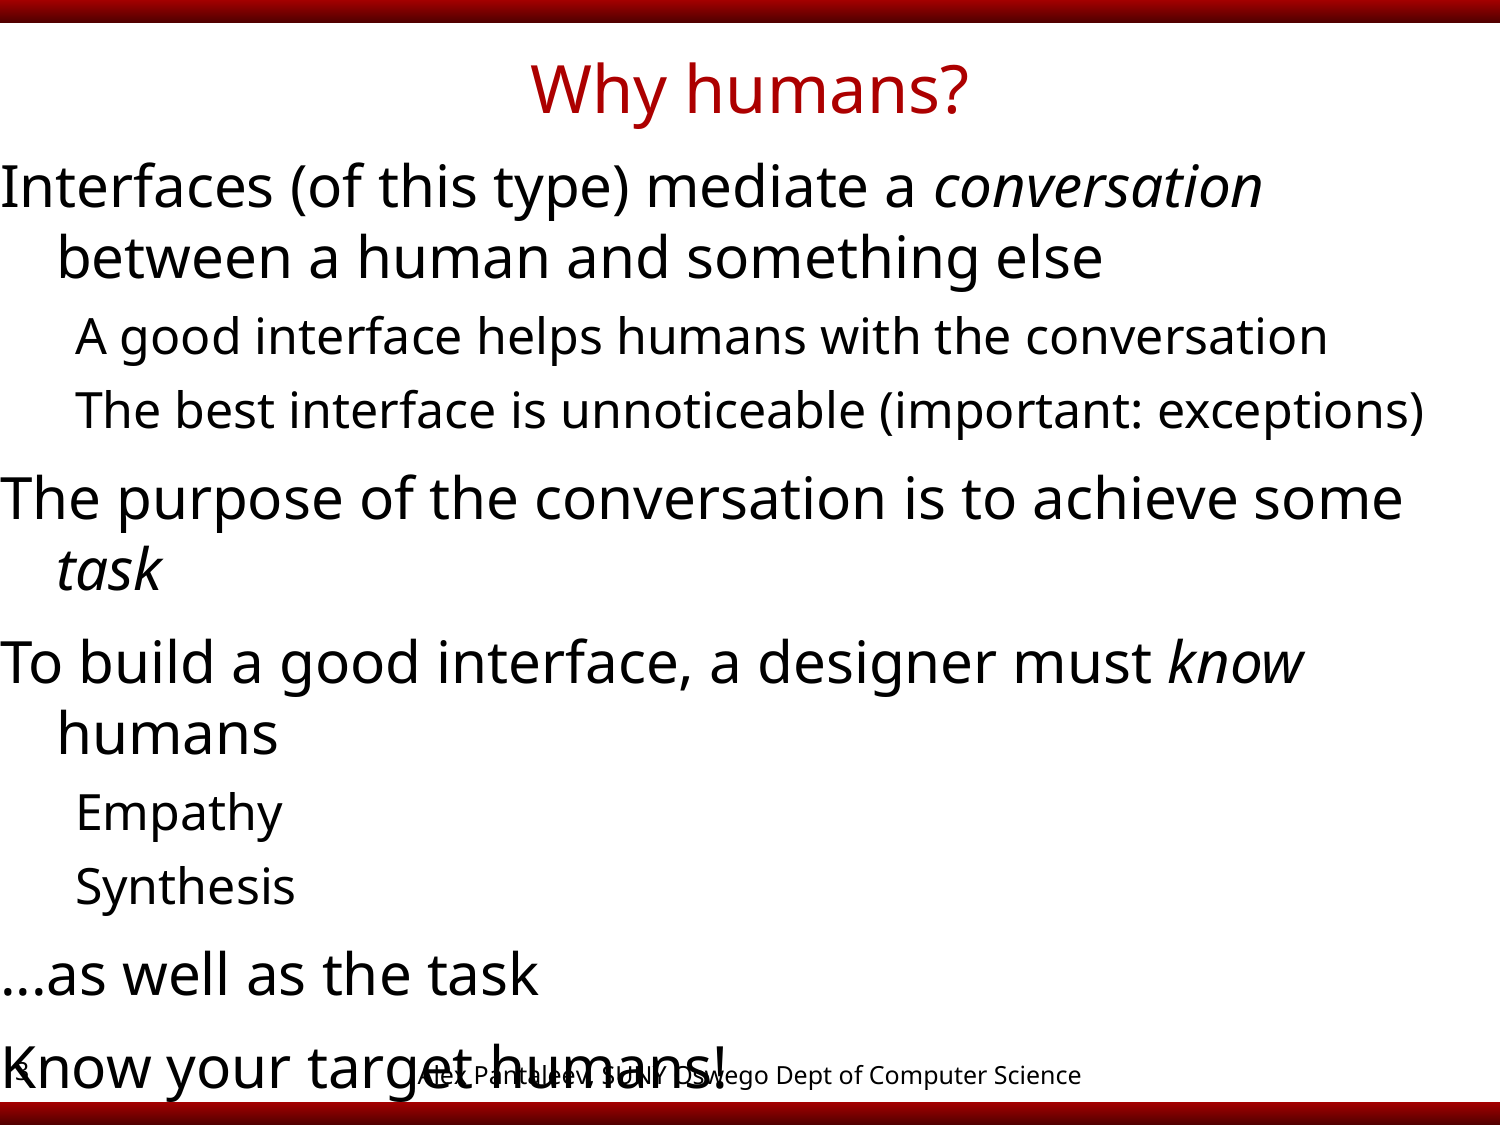

# Why humans?
Interfaces (of this type) mediate a conversation between a human and something else
A good interface helps humans with the conversation
The best interface is unnoticeable (important: exceptions)
The purpose of the conversation is to achieve some task
To build a good interface, a designer must know humans
Empathy
Synthesis
...as well as the task
Know your target humans!
3